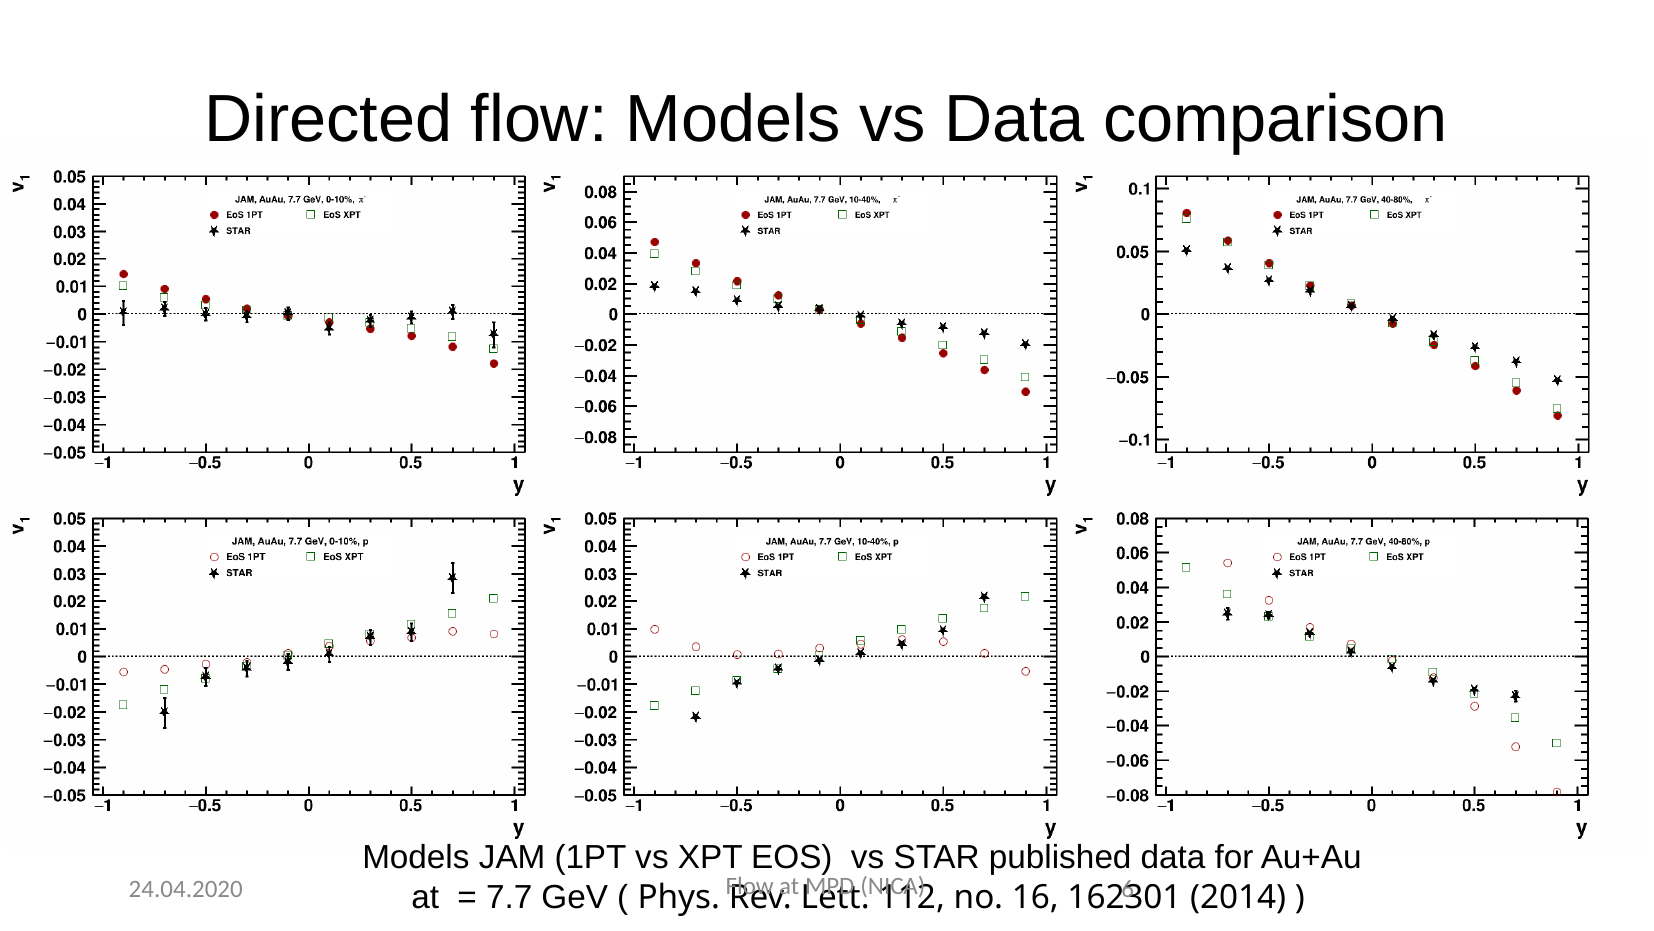

Directed flow: Models vs Data comparison
Models JAM (1PT vs XPT EOS) vs STAR published data for Au+Au at = 7.7 GeV ( Phys. Rev. Lett. 112, no. 16, 162301 (2014) )
24.04.2020
Flow at MPD (NICA)